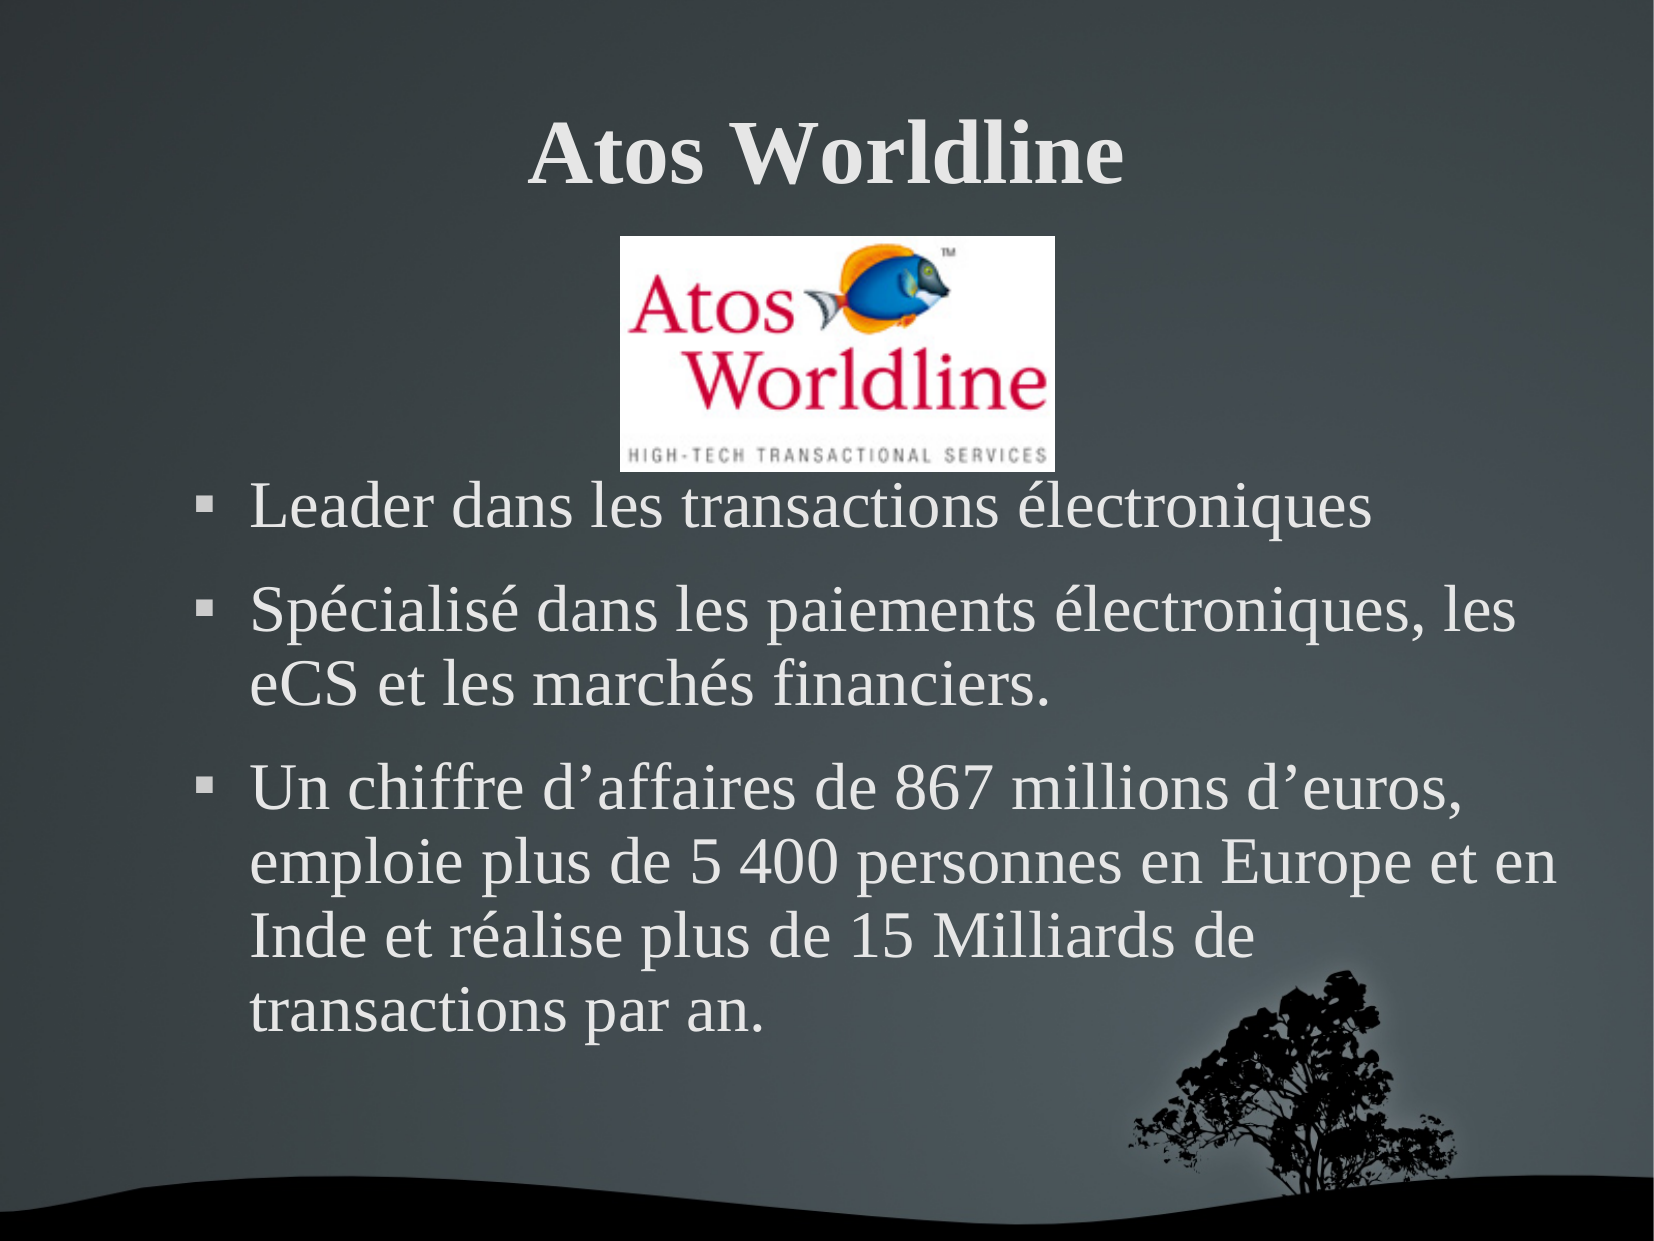

# Atos Worldline
Leader dans les transactions électroniques
Spécialisé dans les paiements électroniques, les eCS et les marchés financiers.
Un chiffre d’affaires de 867 millions d’euros, emploie plus de 5 400 personnes en Europe et en Inde et réalise plus de 15 Milliards de transactions par an.